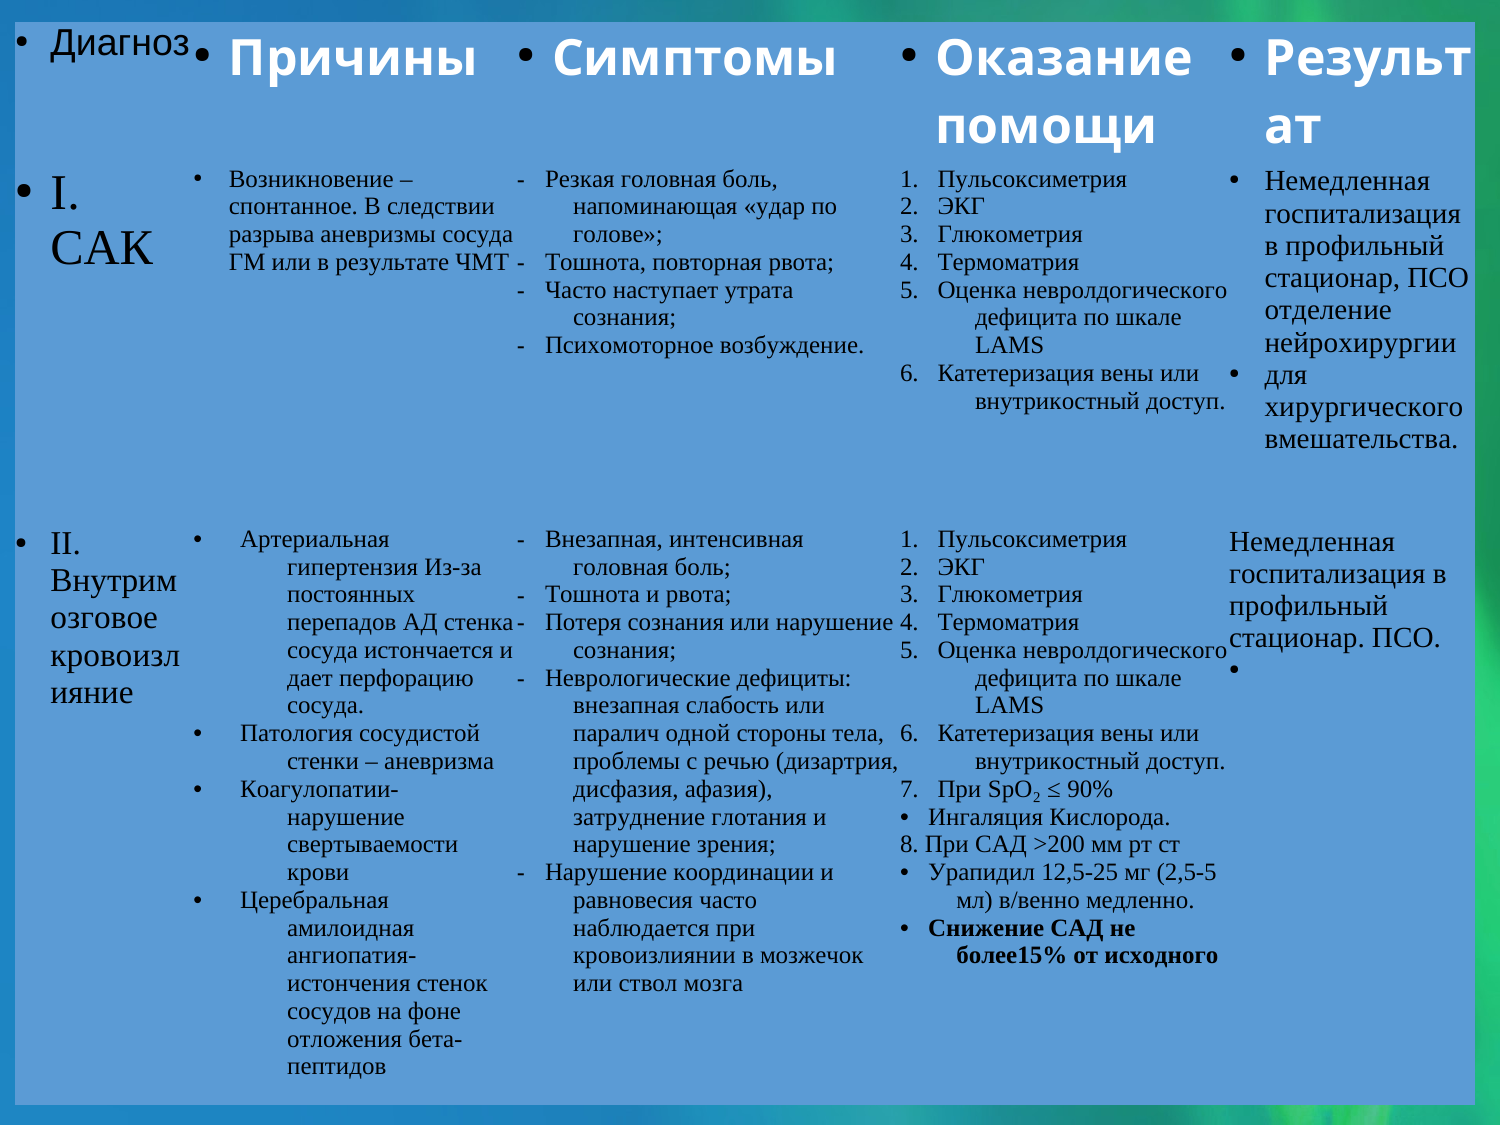

| Диагноз | Причины | Симптомы | Оказание помощи | Результат |
| --- | --- | --- | --- | --- |
| I. САК | Возникновение – спонтанное. В следствии разрыва аневризмы сосуда ГМ или в результате ЧМТ | Резкая головная боль, напоминающая «удар по голове»; Тошнота, повторная рвота; Часто наступает утрата сознания; Психомоторное возбуждение. | Пульсоксиметрия ЭКГ Глюкометрия Термоматрия Оценка невролдогического дефицита по шкале LAMS Катетеризация вены или внутрикостный доступ. | Немедленная госпитализация в профильный стационар, ПСО отделение нейрохирургии для хирургического вмешательства. |
| II. Внутримозговое кровоизлияние | Артериальная гипертензия Из-за постоянных перепадов АД стенка сосуда истончается и дает перфорацию сосуда. Патология сосудистой стенки – аневризма Коагулопатии- нарушение свертываемости крови Церебральная амилоидная ангиопатия- истончения стенок сосудов на фоне отложения бета-пептидов | Внезапная, интенсивная головная боль; Тошнота и рвота; Потеря сознания или нарушение сознания; Неврологические дефициты: внезапная слабость или паралич одной стороны тела, проблемы с речью (дизартрия, дисфазия, афазия), затруднение глотания и нарушение зрения; Нарушение координации и равновесия часто наблюдается при кровоизлиянии в мозжечок или ствол мозга | Пульсоксиметрия ЭКГ Глюкометрия Термоматрия Оценка невролдогического дефицита по шкале LAMS Катетеризация вены или внутрикостный доступ. При SpO₂ ≤ 90% Ингаляция Кислорода. 8. При САД >200 мм рт ст Урапидил 12,5-25 мг (2,5-5 мл) в/венно медленно. Снижение САД не более15% от исходного | Немедленная госпитализация в профильный стационар. ПСО. |